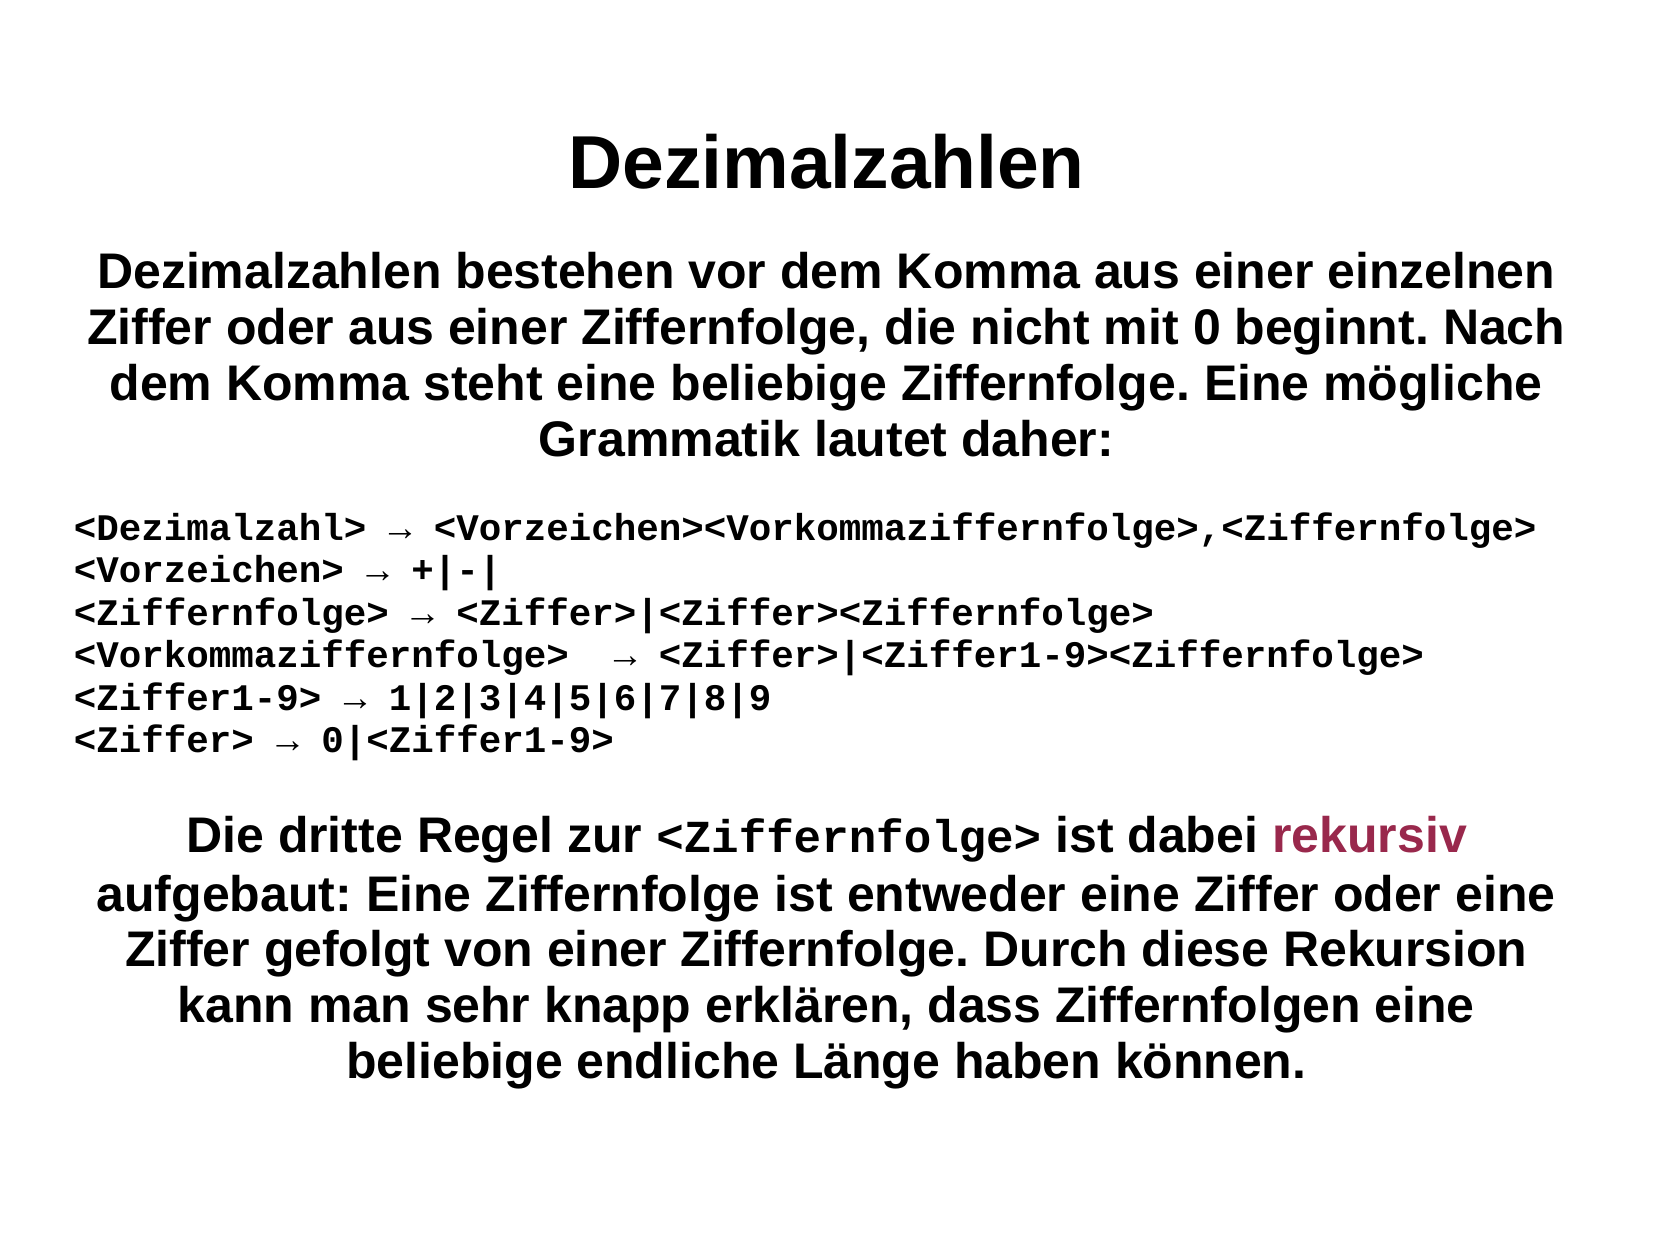

# Dezimalzahlen
Dezimalzahlen bestehen vor dem Komma aus einer einzelnen Ziffer oder aus einer Ziffernfolge, die nicht mit 0 beginnt. Nach dem Komma steht eine beliebige Ziffernfolge. Eine mögliche Grammatik lautet daher:
<Dezimalzahl> → <Vorzeichen><Vorkommaziffernfolge>,<Ziffernfolge>
<Vorzeichen> → +|-|
<Ziffernfolge> → <Ziffer>|<Ziffer><Ziffernfolge>
<Vorkommaziffernfolge> → <Ziffer>|<Ziffer1-9><Ziffernfolge>
<Ziffer1-9> → 1|2|3|4|5|6|7|8|9
<Ziffer> → 0|<Ziffer1-9>
Die dritte Regel zur <Ziffernfolge> ist dabei rekursiv aufgebaut: Eine Ziffernfolge ist entweder eine Ziffer oder eine Ziffer gefolgt von einer Ziffernfolge. Durch diese Rekursion kann man sehr knapp erklären, dass Ziffernfolgen eine beliebige endliche Länge haben können.